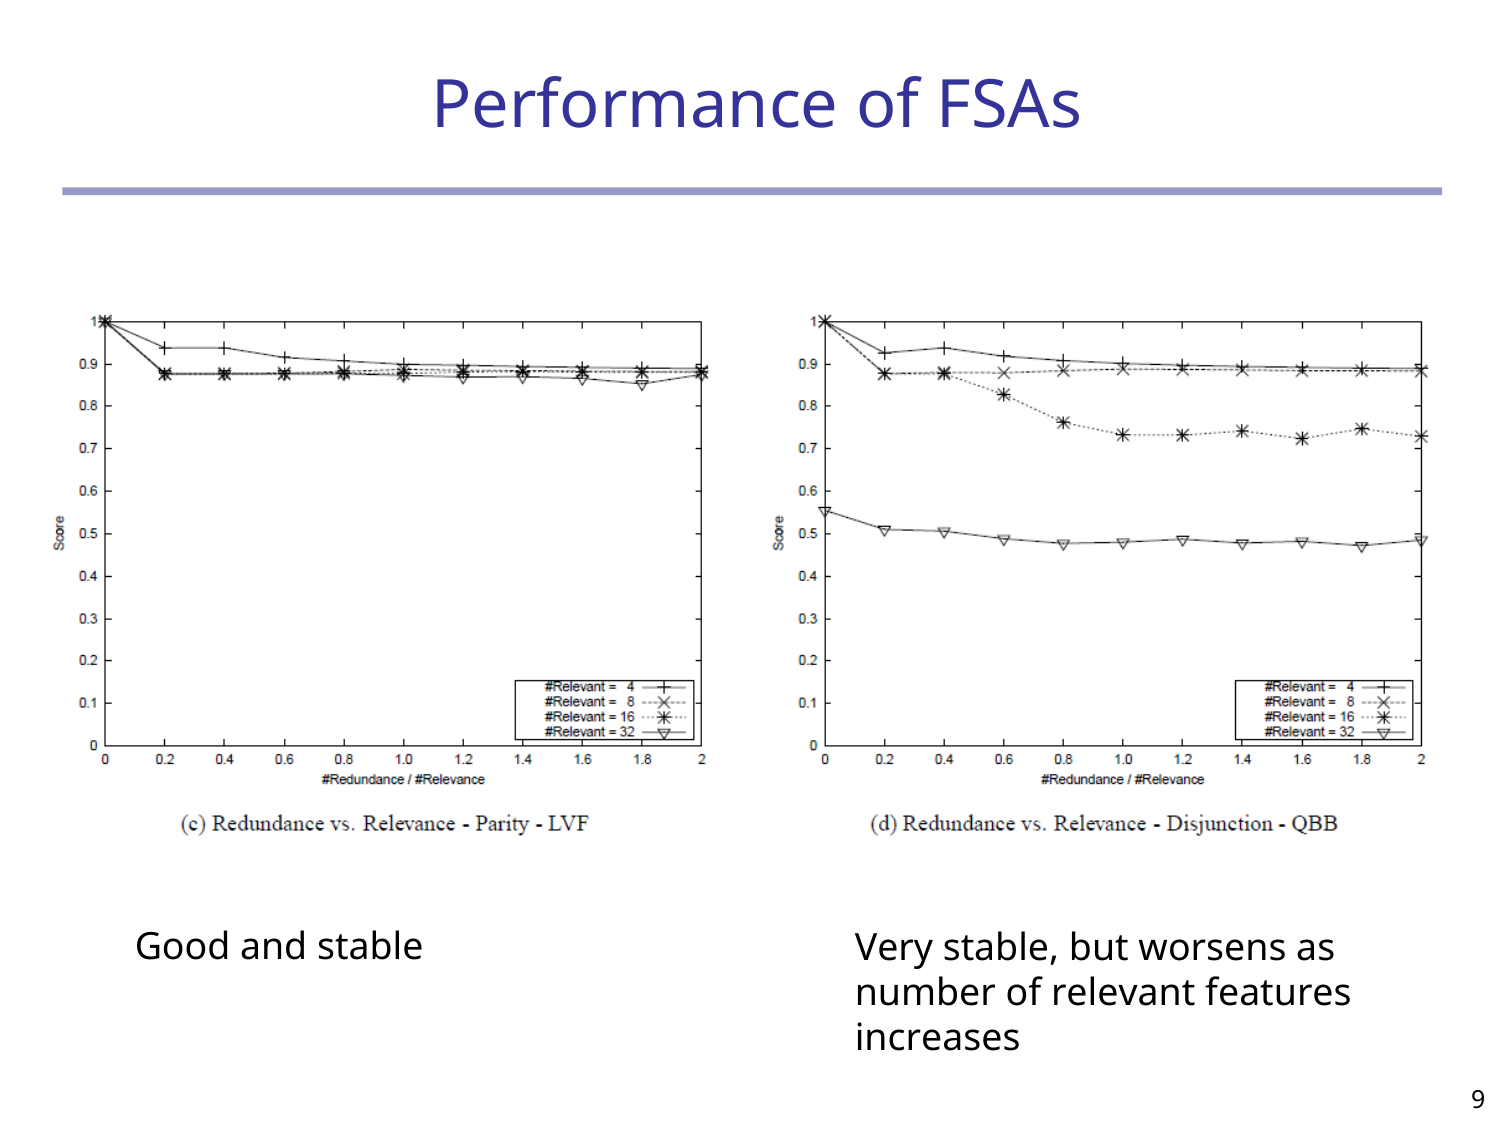

# Performance of FSAs
Good and stable
Very stable, but worsens as number of relevant features increases